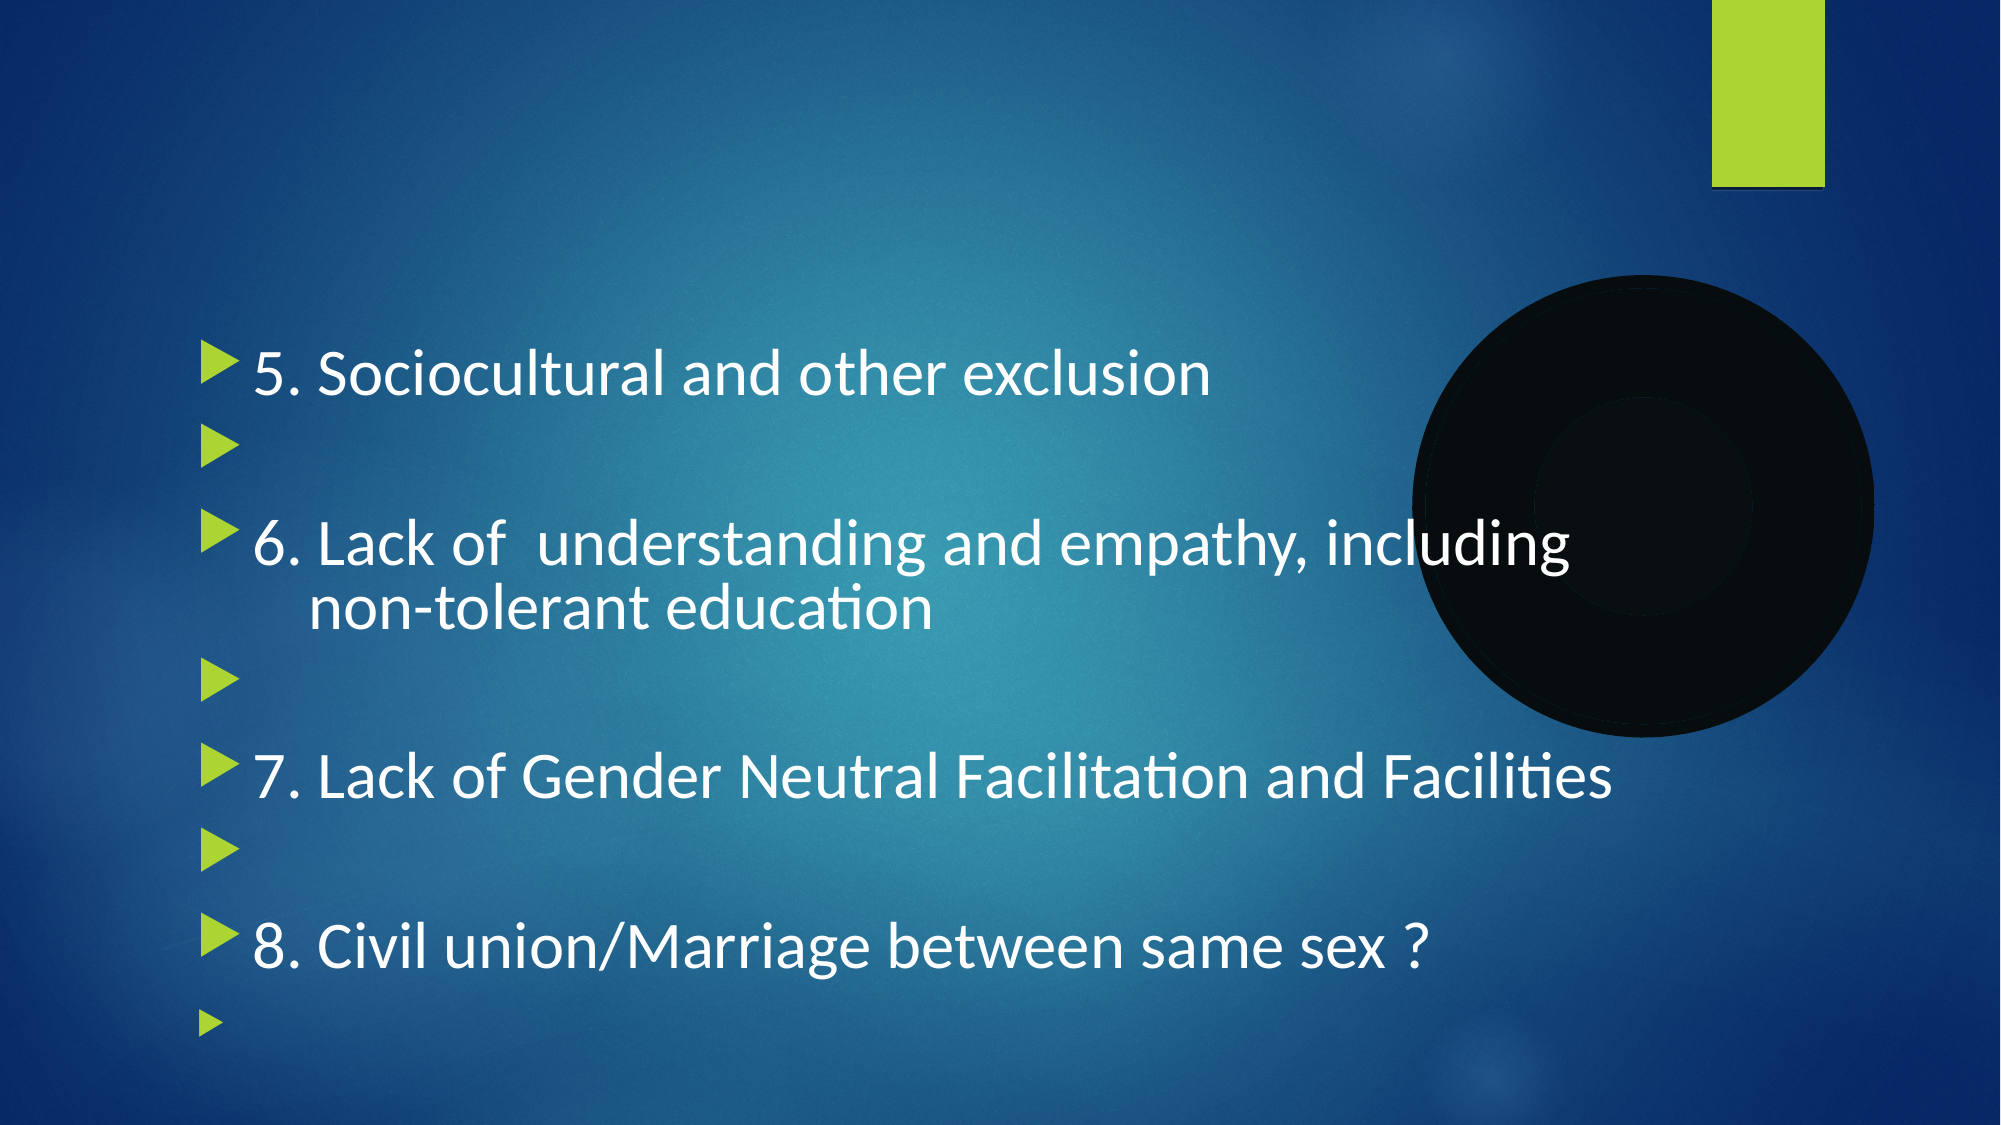

#
5. Sociocultural and other exclusion
6. Lack of understanding and empathy, including non-tolerant education
7. Lack of Gender Neutral Facilitation and Facilities
8. Civil union/Marriage between same sex ?